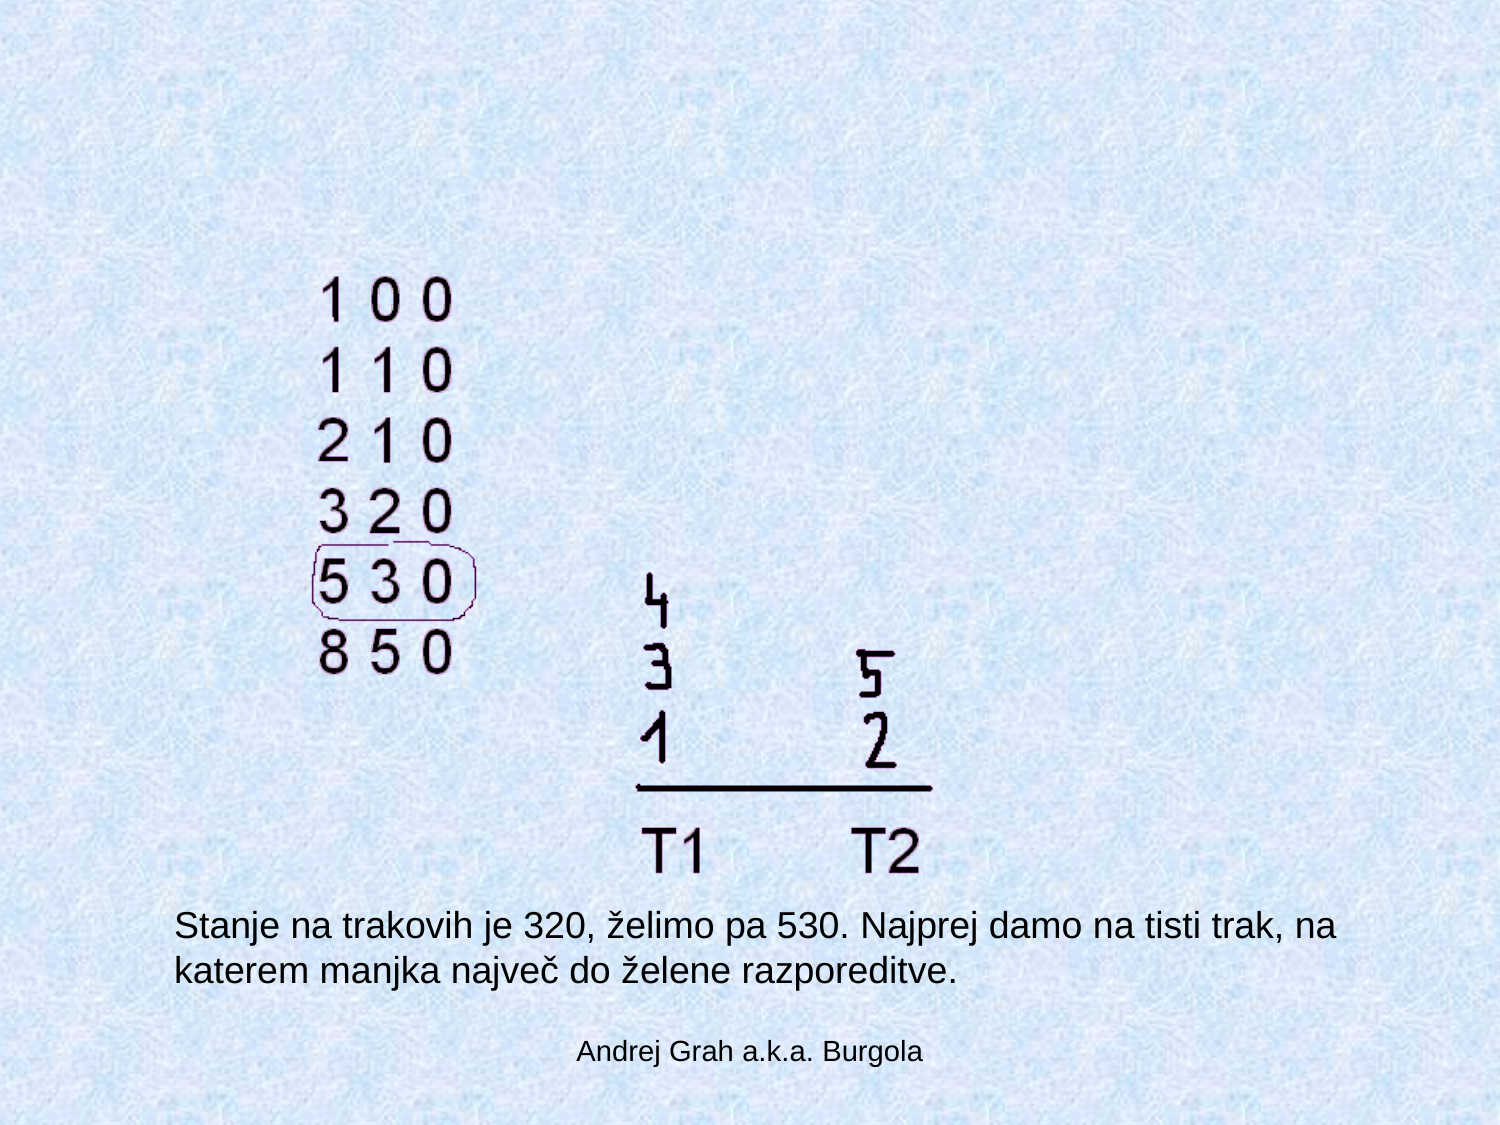

Stanje na trakovih je 320, želimo pa 530. Najprej damo na tisti trak, na katerem manjka največ do želene razporeditve.
Andrej Grah a.k.a. Burgola